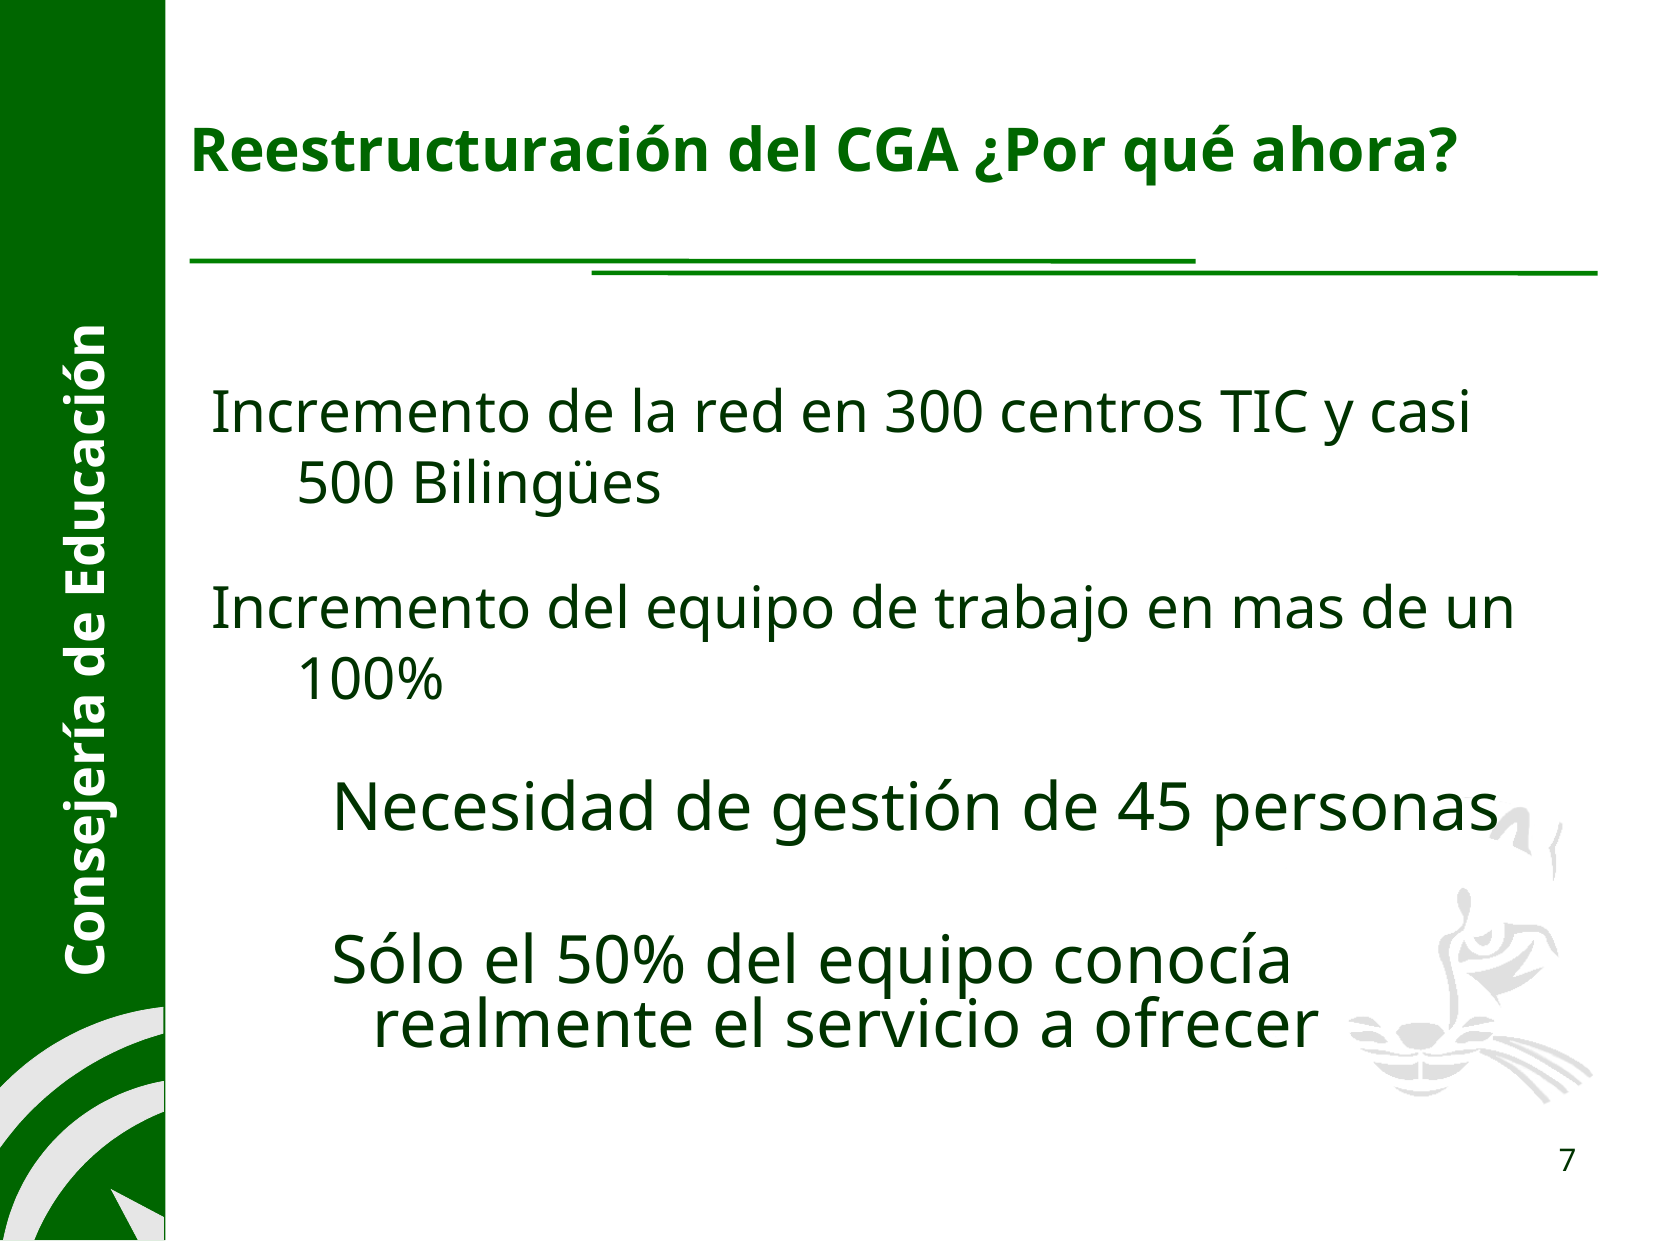

# Reestructuración del CGA ¿Por qué ahora?
Incremento de la red en 300 centros TIC y casi 500 Bilingües
Incremento del equipo de trabajo en mas de un 100%
Necesidad de gestión de 45 personas
Sólo el 50% del equipo conocía realmente el servicio a ofrecer
7